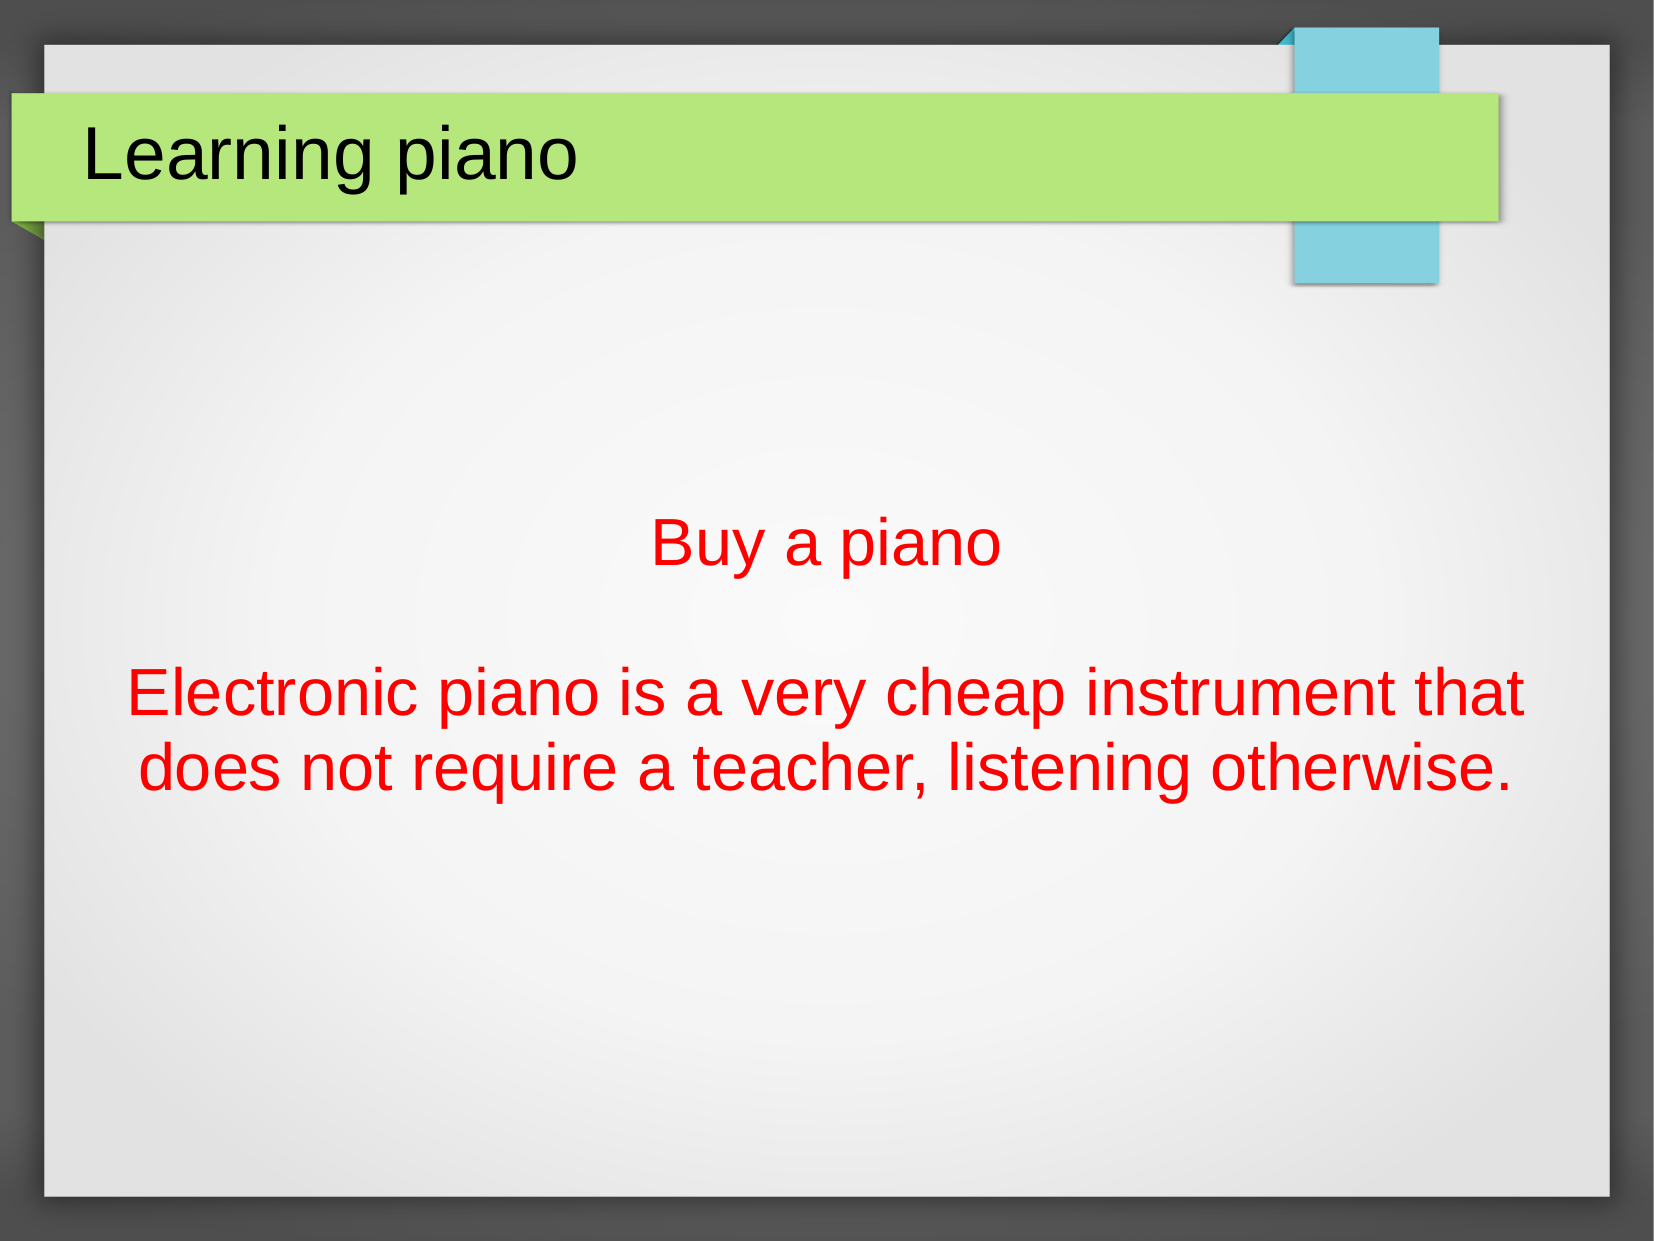

# Learning piano
Buy a piano
Electronic piano is a very cheap instrument that does not require a teacher, listening otherwise.